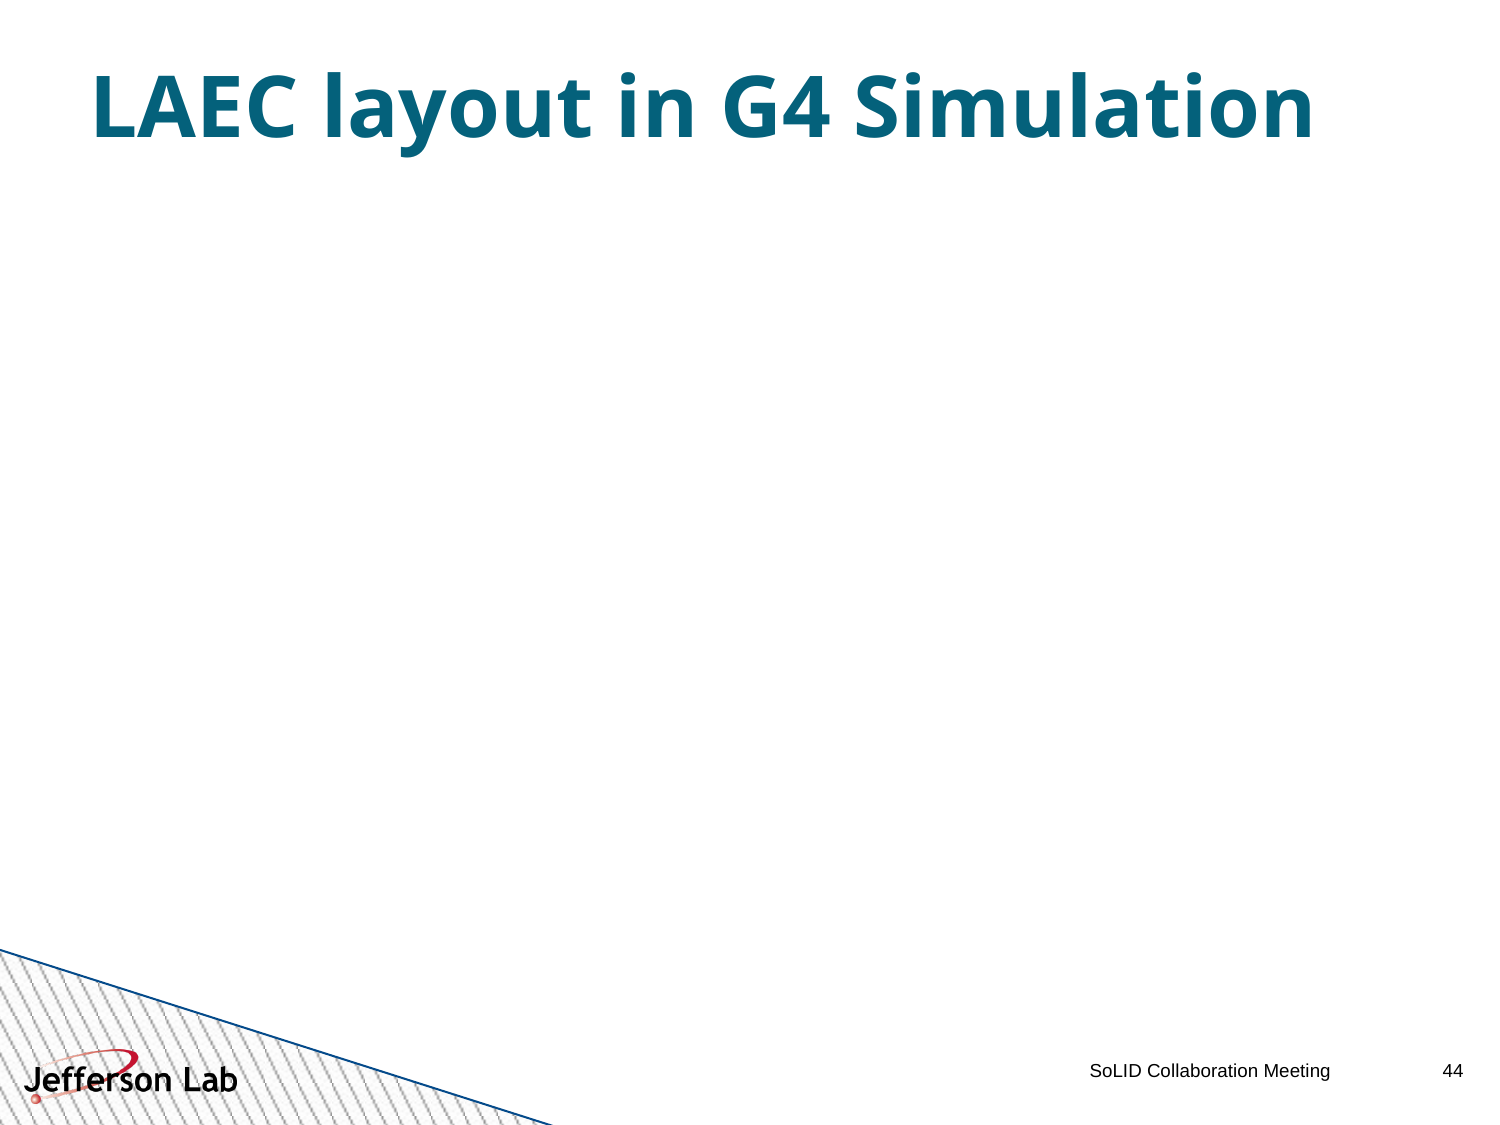

LAEC layout in G4 Simulation
SoLID Collaboration Meeting